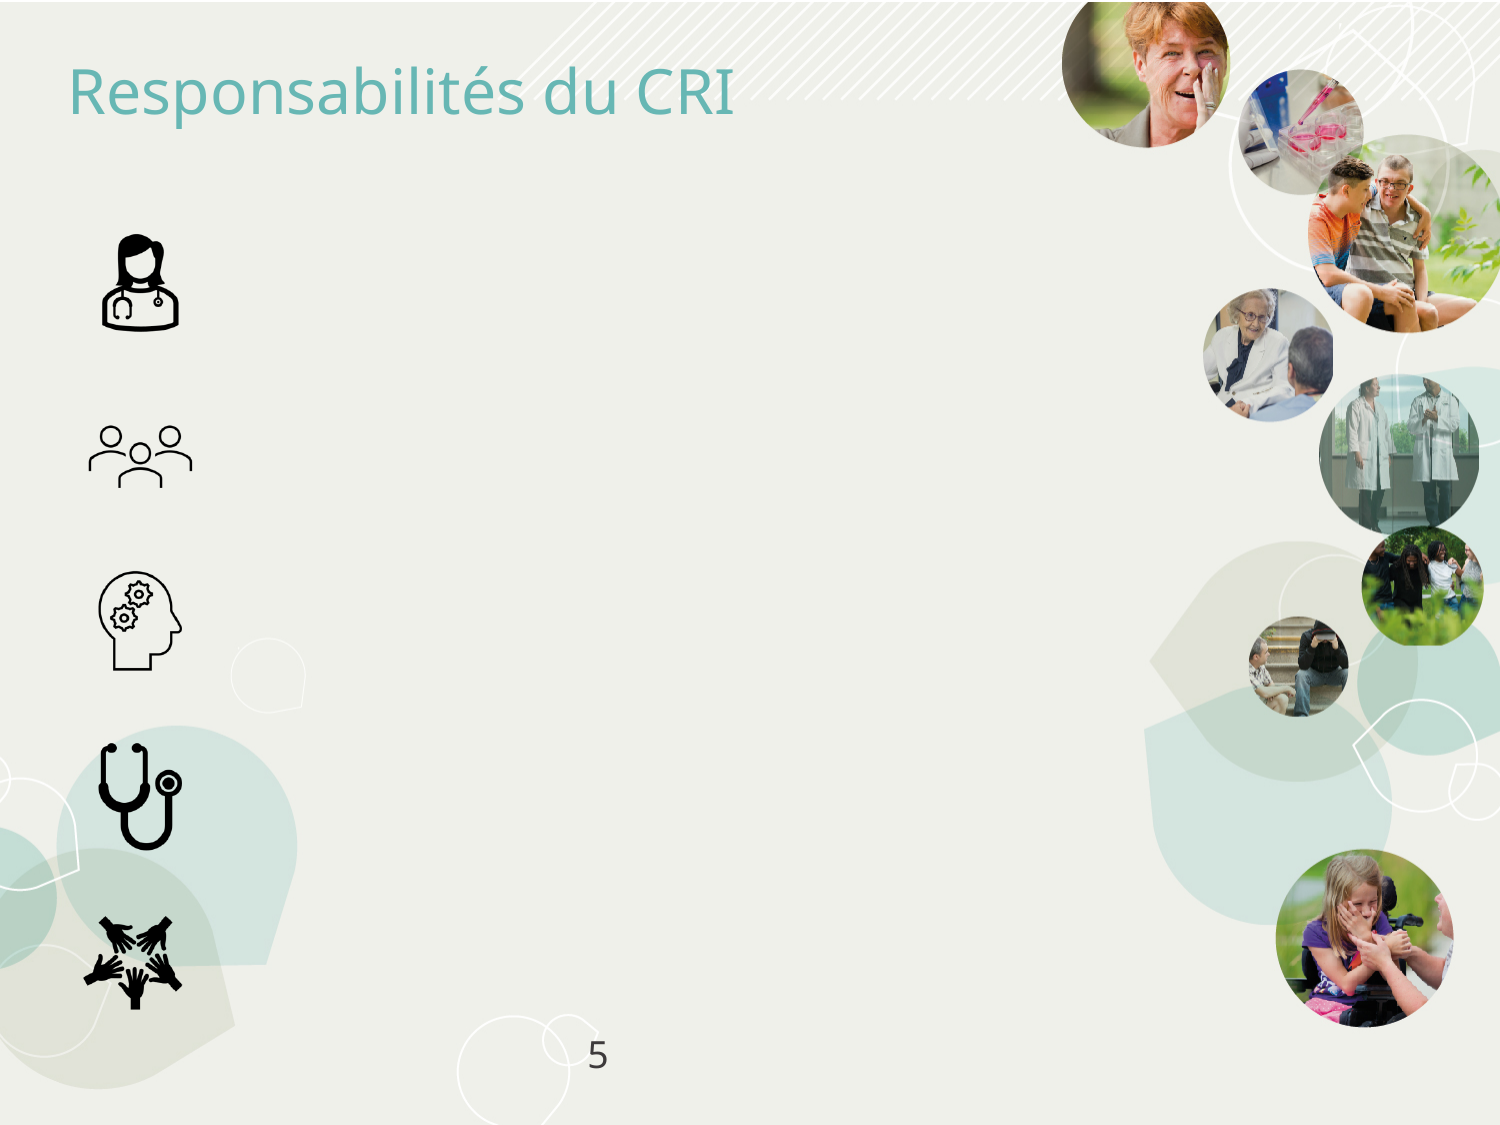

# Responsabilités du CRI
Favoriser l’intégration et l’accueil de la relève
Favoriser la consolidation de la pratique clinique
Représenter les infirmières, infirmières auxiliaires  et infirmières praticiennes spécialisées (IPS)
Contribuer au partage des connaissances
Organiser des activités de réseautage professionnel